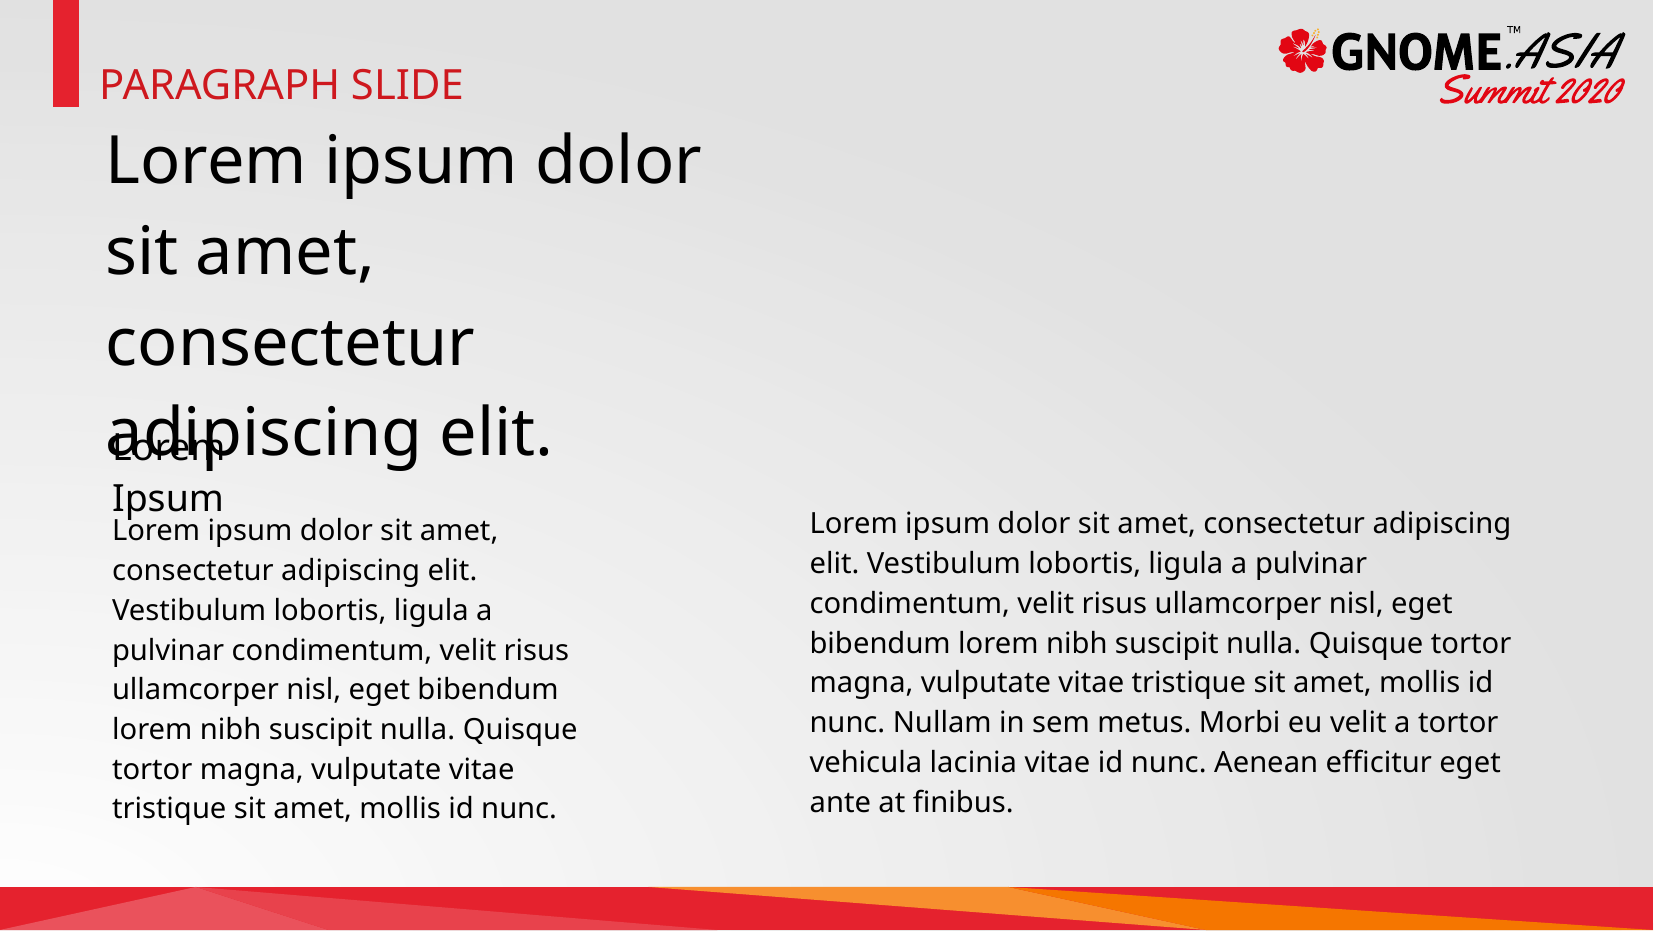

PARAGRAPH SLIDE
Lorem ipsum dolor sit amet, consectetur adipiscing elit.
# Lorem Ipsum
Lorem ipsum dolor sit amet, consectetur adipiscing elit. Vestibulum lobortis, ligula a pulvinar condimentum, velit risus ullamcorper nisl, eget bibendum lorem nibh suscipit nulla. Quisque tortor magna, vulputate vitae tristique sit amet, mollis id nunc. Nullam in sem metus. Morbi eu velit a tortor vehicula lacinia vitae id nunc. Aenean efficitur eget ante at finibus.
Lorem ipsum dolor sit amet, consectetur adipiscing elit. Vestibulum lobortis, ligula a pulvinar condimentum, velit risus ullamcorper nisl, eget bibendum lorem nibh suscipit nulla. Quisque tortor magna, vulputate vitae tristique sit amet, mollis id nunc.